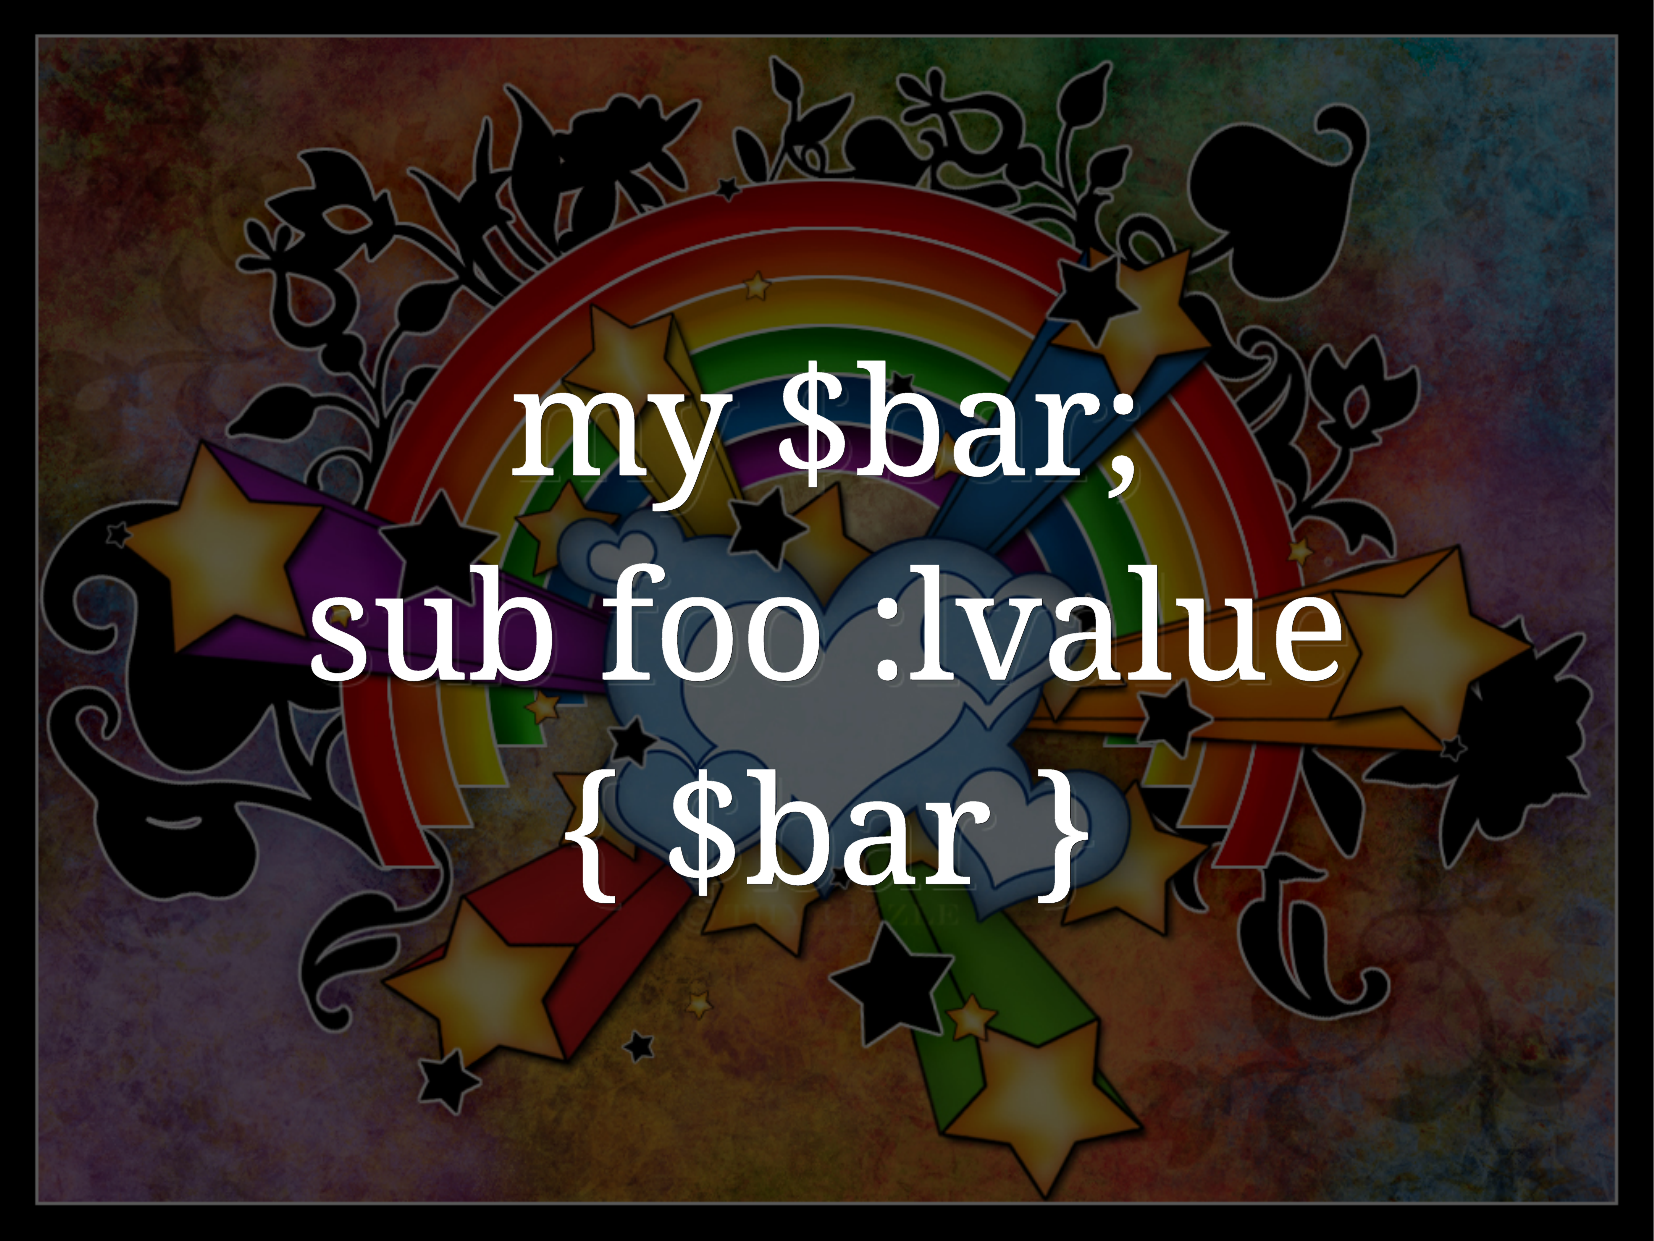

my $bar;
sub foo :lvalue { $bar }
#